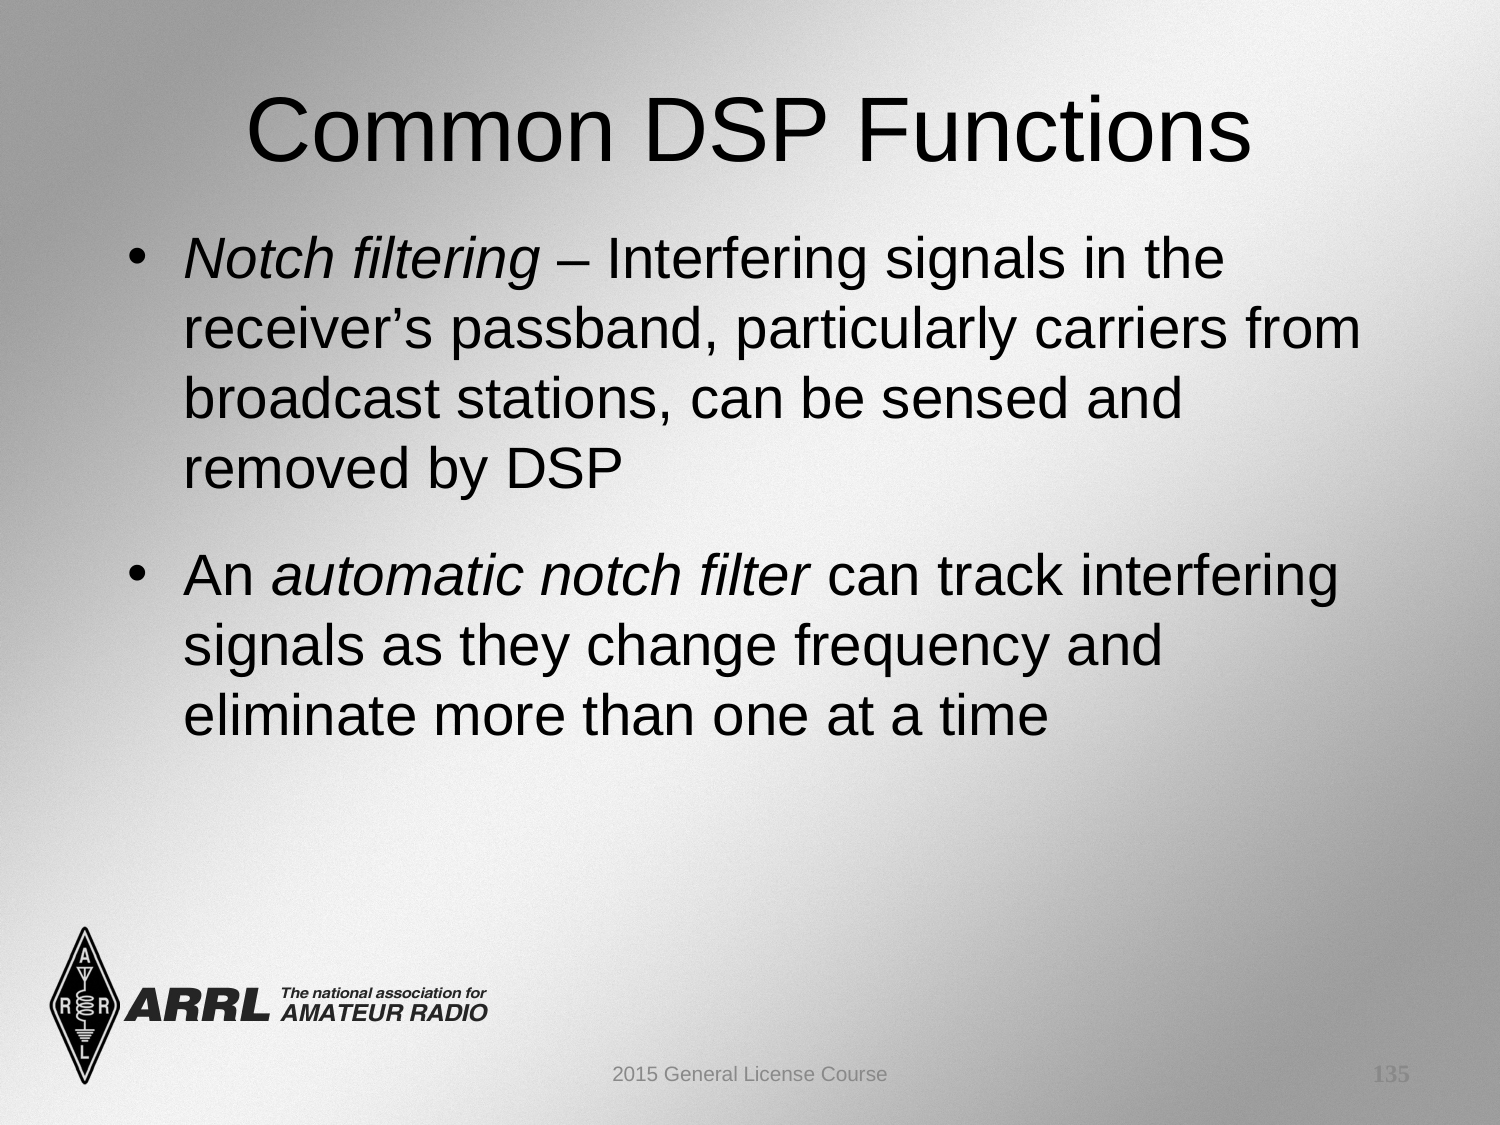

Common DSP Functions
Notch filtering – Interfering signals in the receiver’s passband, particularly carriers from broadcast stations, can be sensed and removed by DSP
An automatic notch filter can track interfering signals as they change frequency and eliminate more than one at a time
2015 General License Course